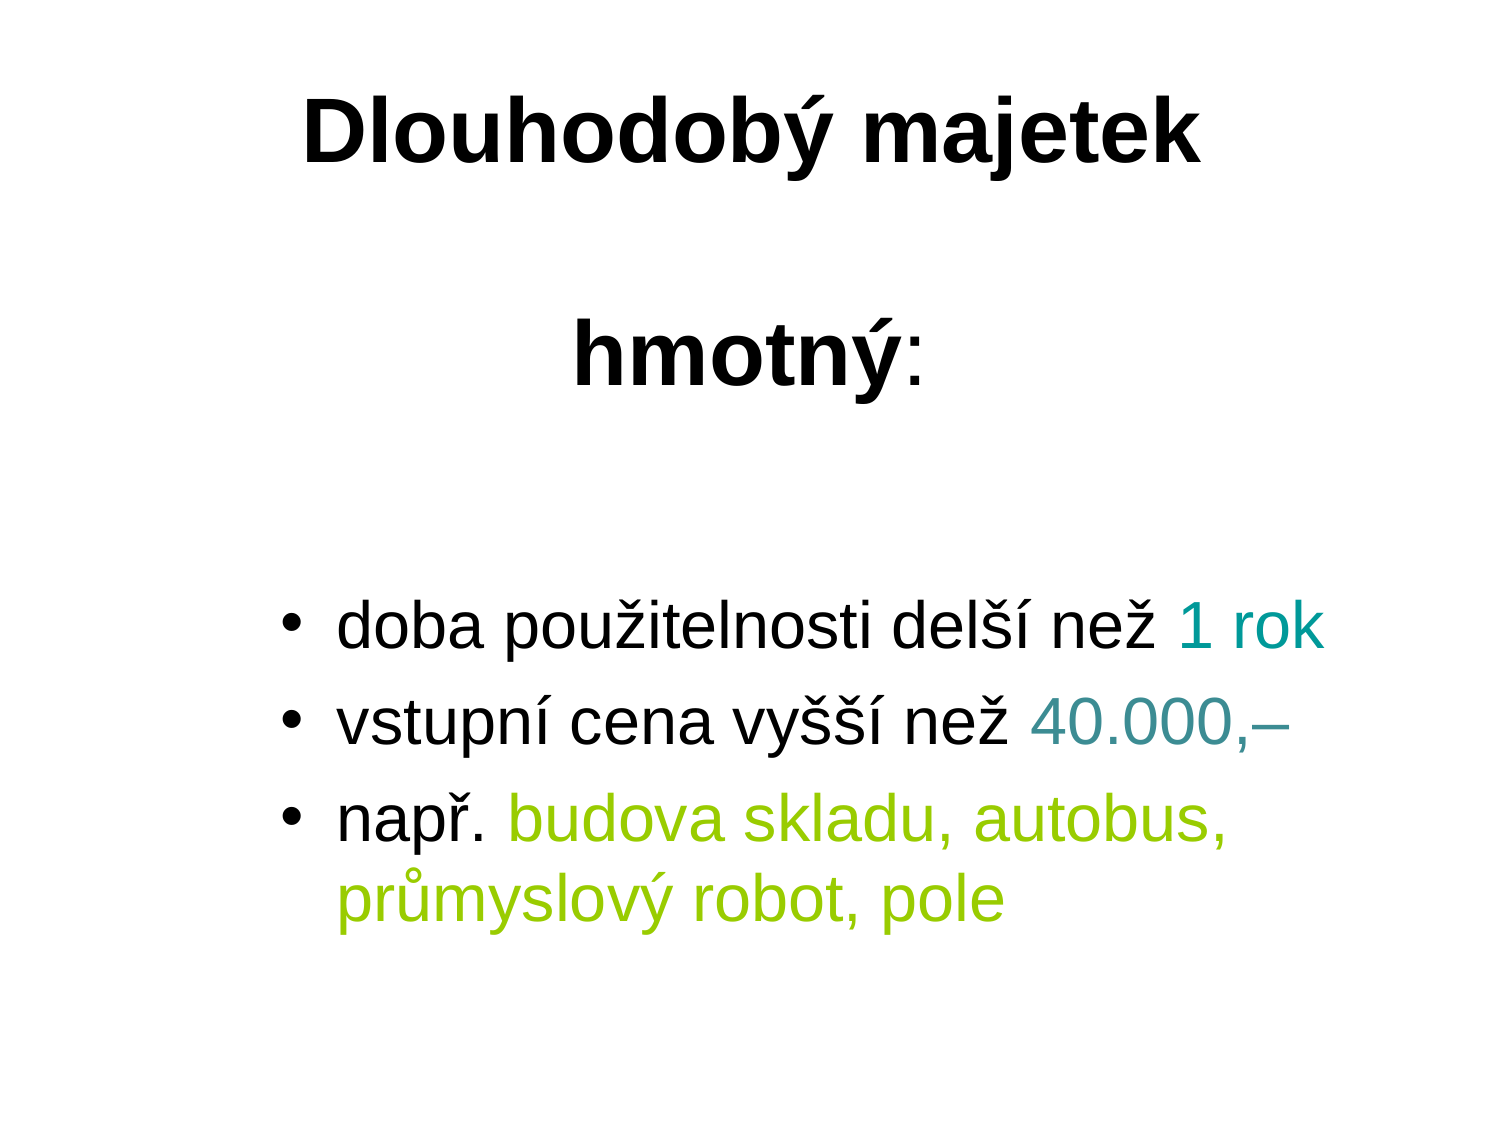

Dlouhodobý majetek
# hmotný:
doba použitelnosti delší než 1 rok
vstupní cena vyšší než 40.000,–
např. budova skladu, autobus, průmyslový robot, pole